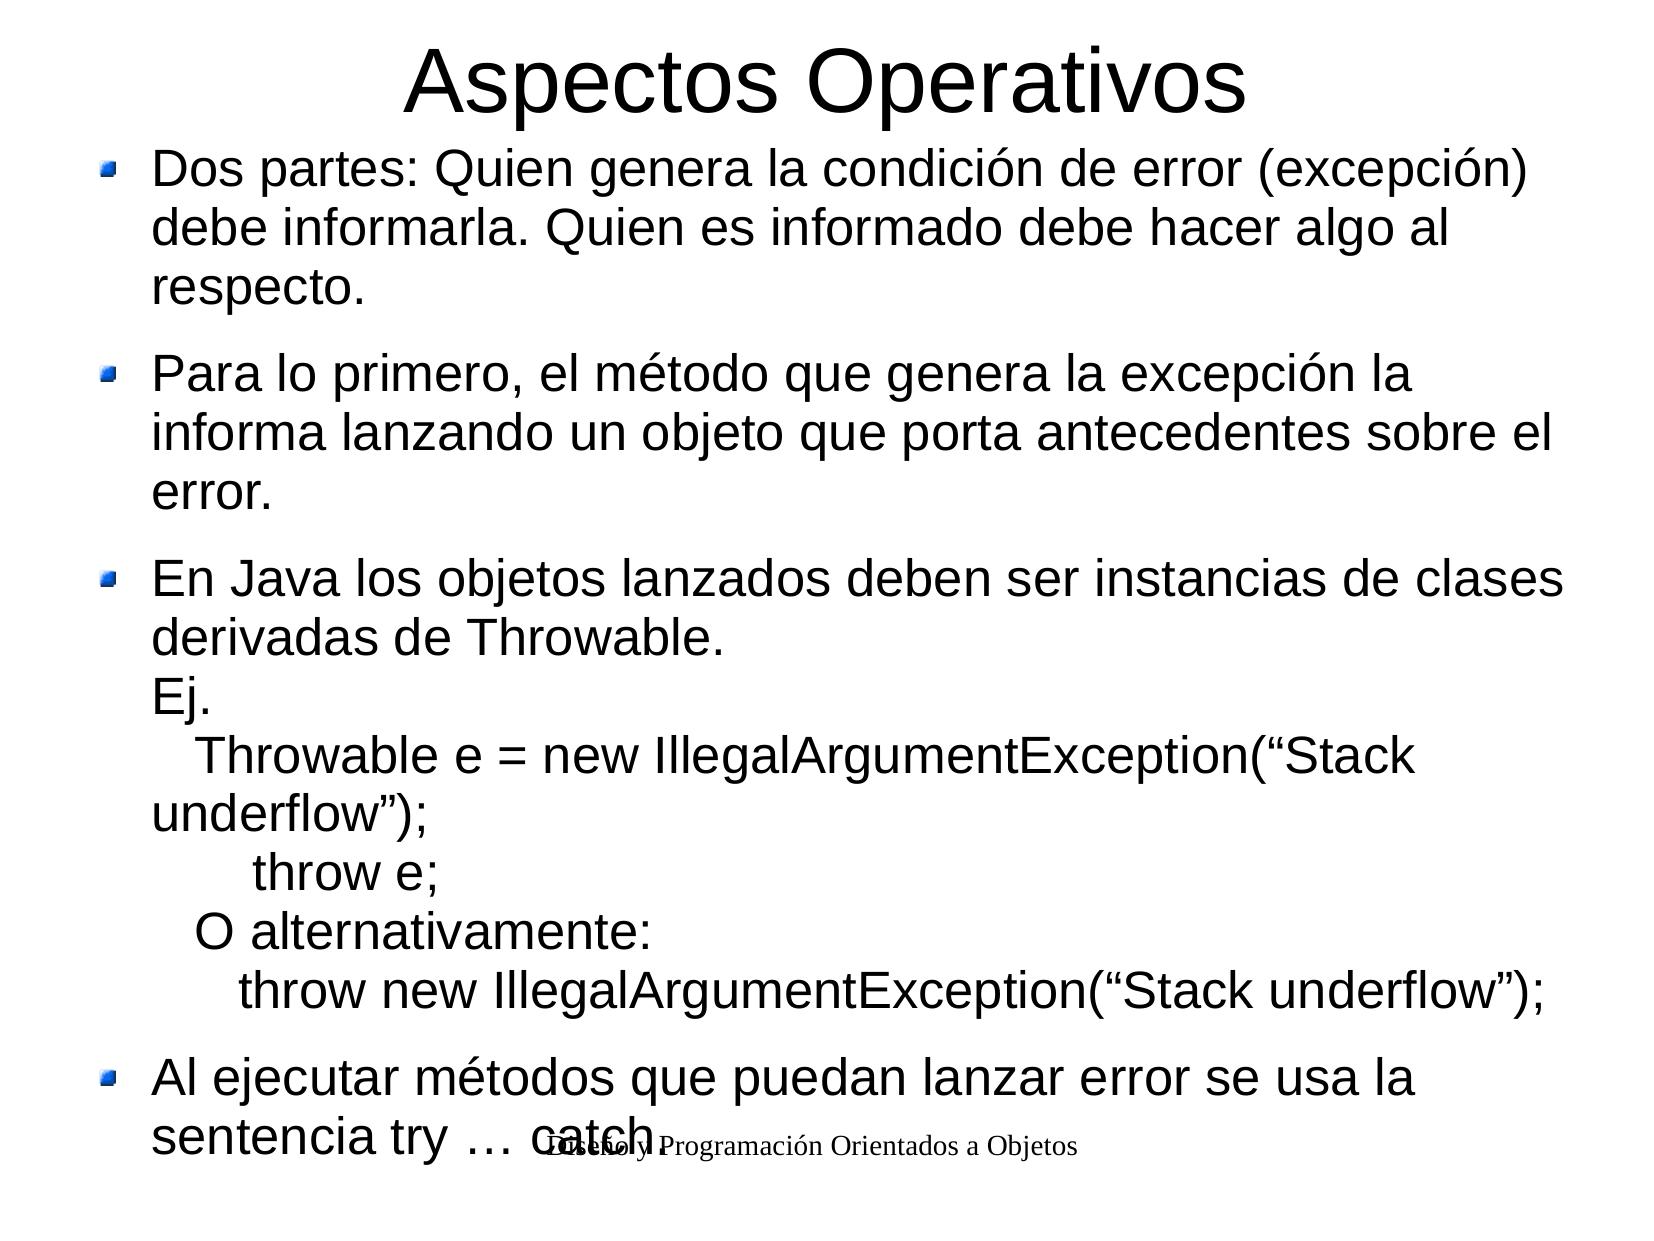

# Aspectos Operativos
Dos partes: Quien genera la condición de error (excepción) debe informarla. Quien es informado debe hacer algo al respecto.
Para lo primero, el método que genera la excepción la informa lanzando un objeto que porta antecedentes sobre el error.
En Java los objetos lanzados deben ser instancias de clases derivadas de Throwable.
Ej.
 Throwable e = new IllegalArgumentException(“Stack underflow”);
 throw e;
 O alternativamente:
 throw new IllegalArgumentException(“Stack underflow”);
Al ejecutar métodos que puedan lanzar error se usa la sentencia try … catch.